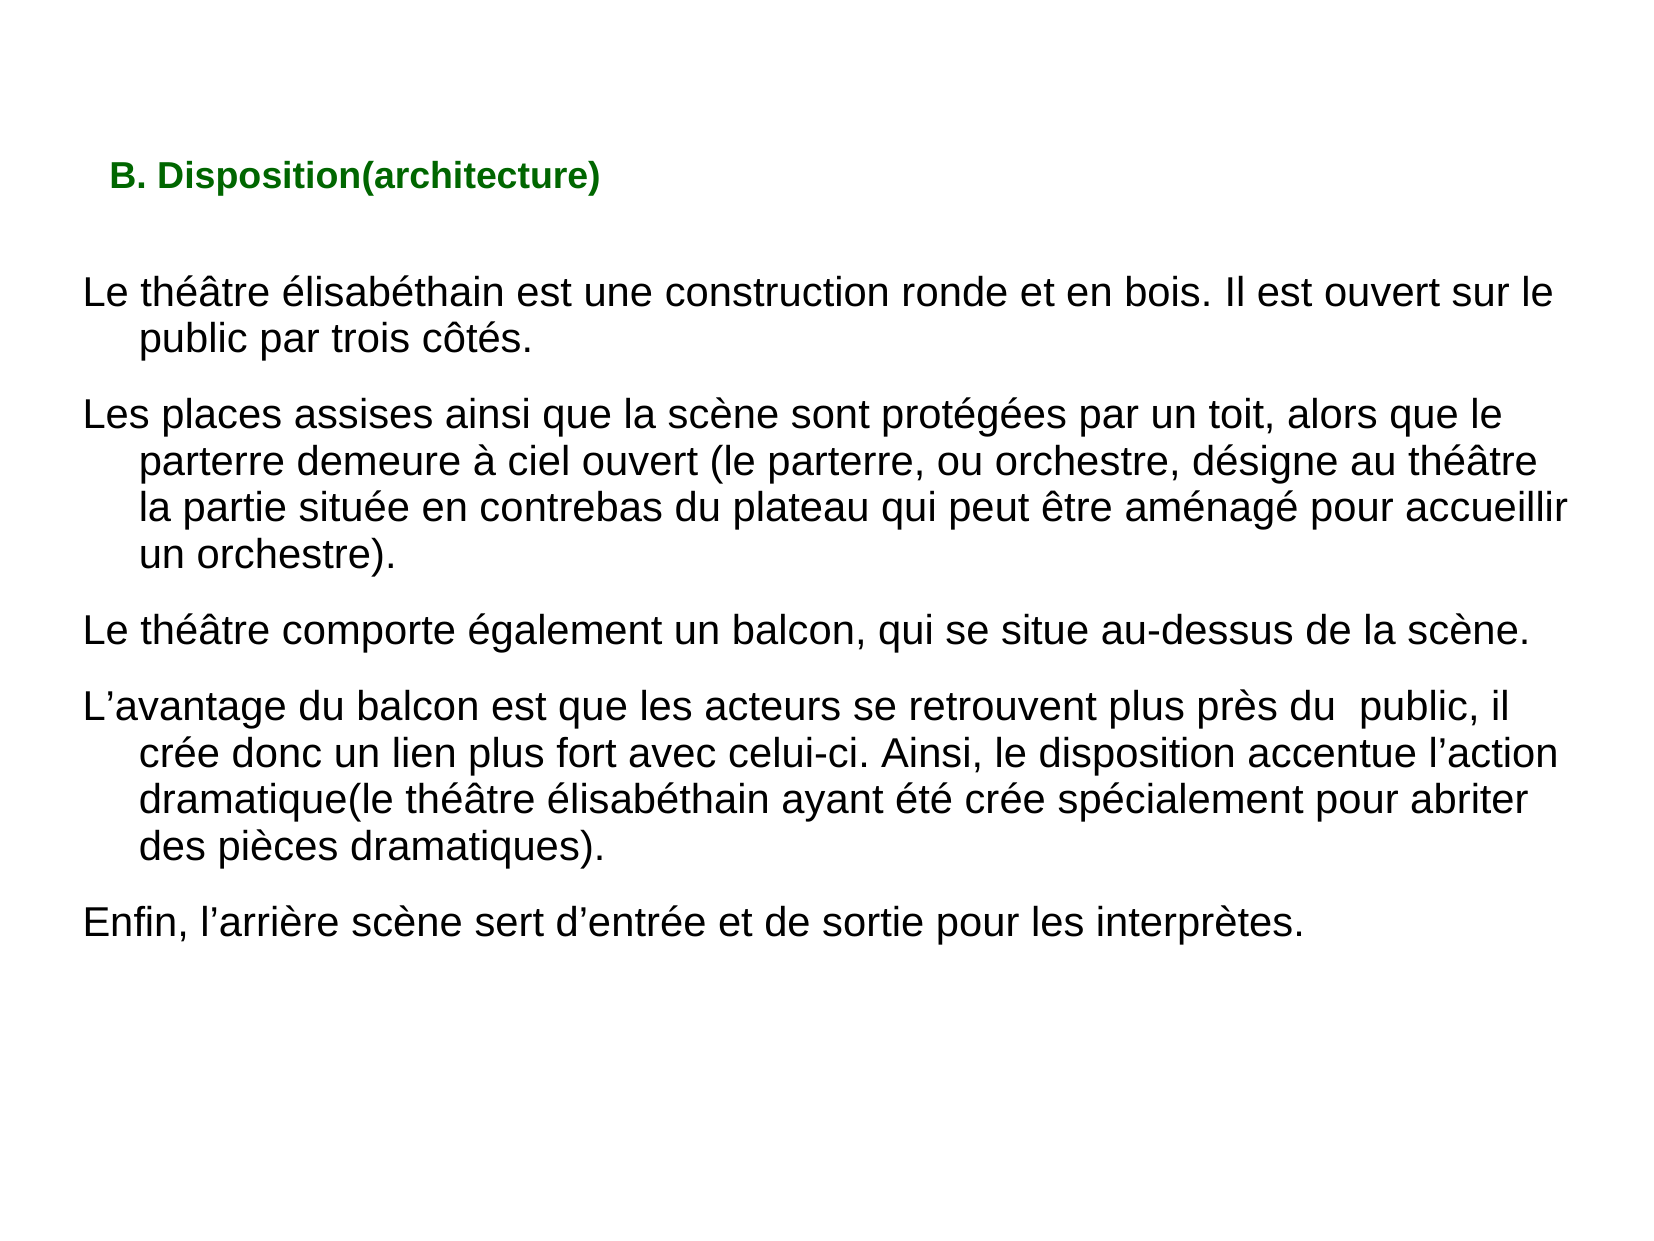

B. Disposition(architecture)
# Le théâtre élisabéthain est une construction ronde et en bois. Il est ouvert sur le public par trois côtés.
Les places assises ainsi que la scène sont protégées par un toit, alors que le parterre demeure à ciel ouvert (le parterre, ou orchestre, désigne au théâtre la partie située en contrebas du plateau qui peut être aménagé pour accueillir un orchestre).
Le théâtre comporte également un balcon, qui se situe au-dessus de la scène.
L’avantage du balcon est que les acteurs se retrouvent plus près du public, il crée donc un lien plus fort avec celui-ci. Ainsi, le disposition accentue l’action dramatique(le théâtre élisabéthain ayant été crée spécialement pour abriter des pièces dramatiques).
Enfin, l’arrière scène sert d’entrée et de sortie pour les interprètes.